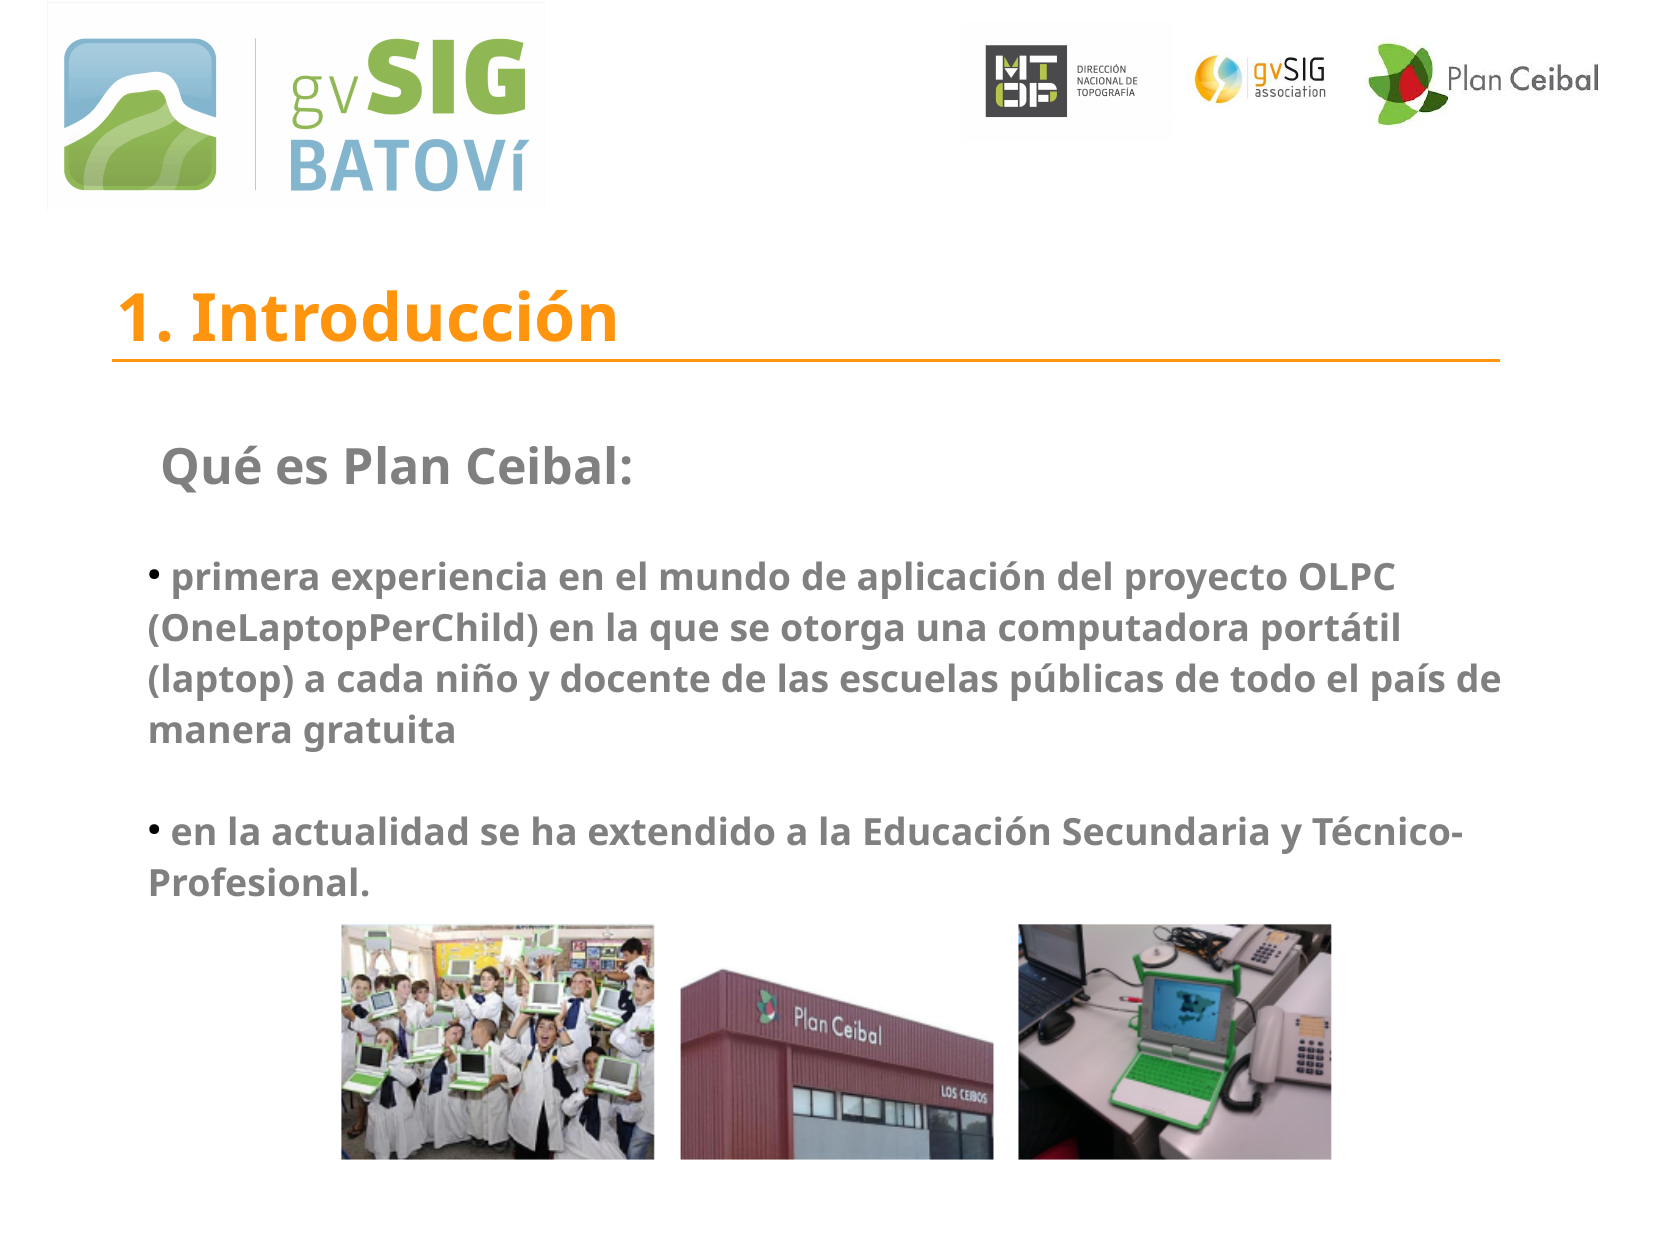

1. Introducción
# Qué es Plan Ceibal:
 primera experiencia en el mundo de aplicación del proyecto OLPC (OneLaptopPerChild) en la que se otorga una computadora portátil (laptop) a cada niño y docente de las escuelas públicas de todo el país de manera gratuita
 en la actualidad se ha extendido a la Educación Secundaria y Técnico-Profesional.